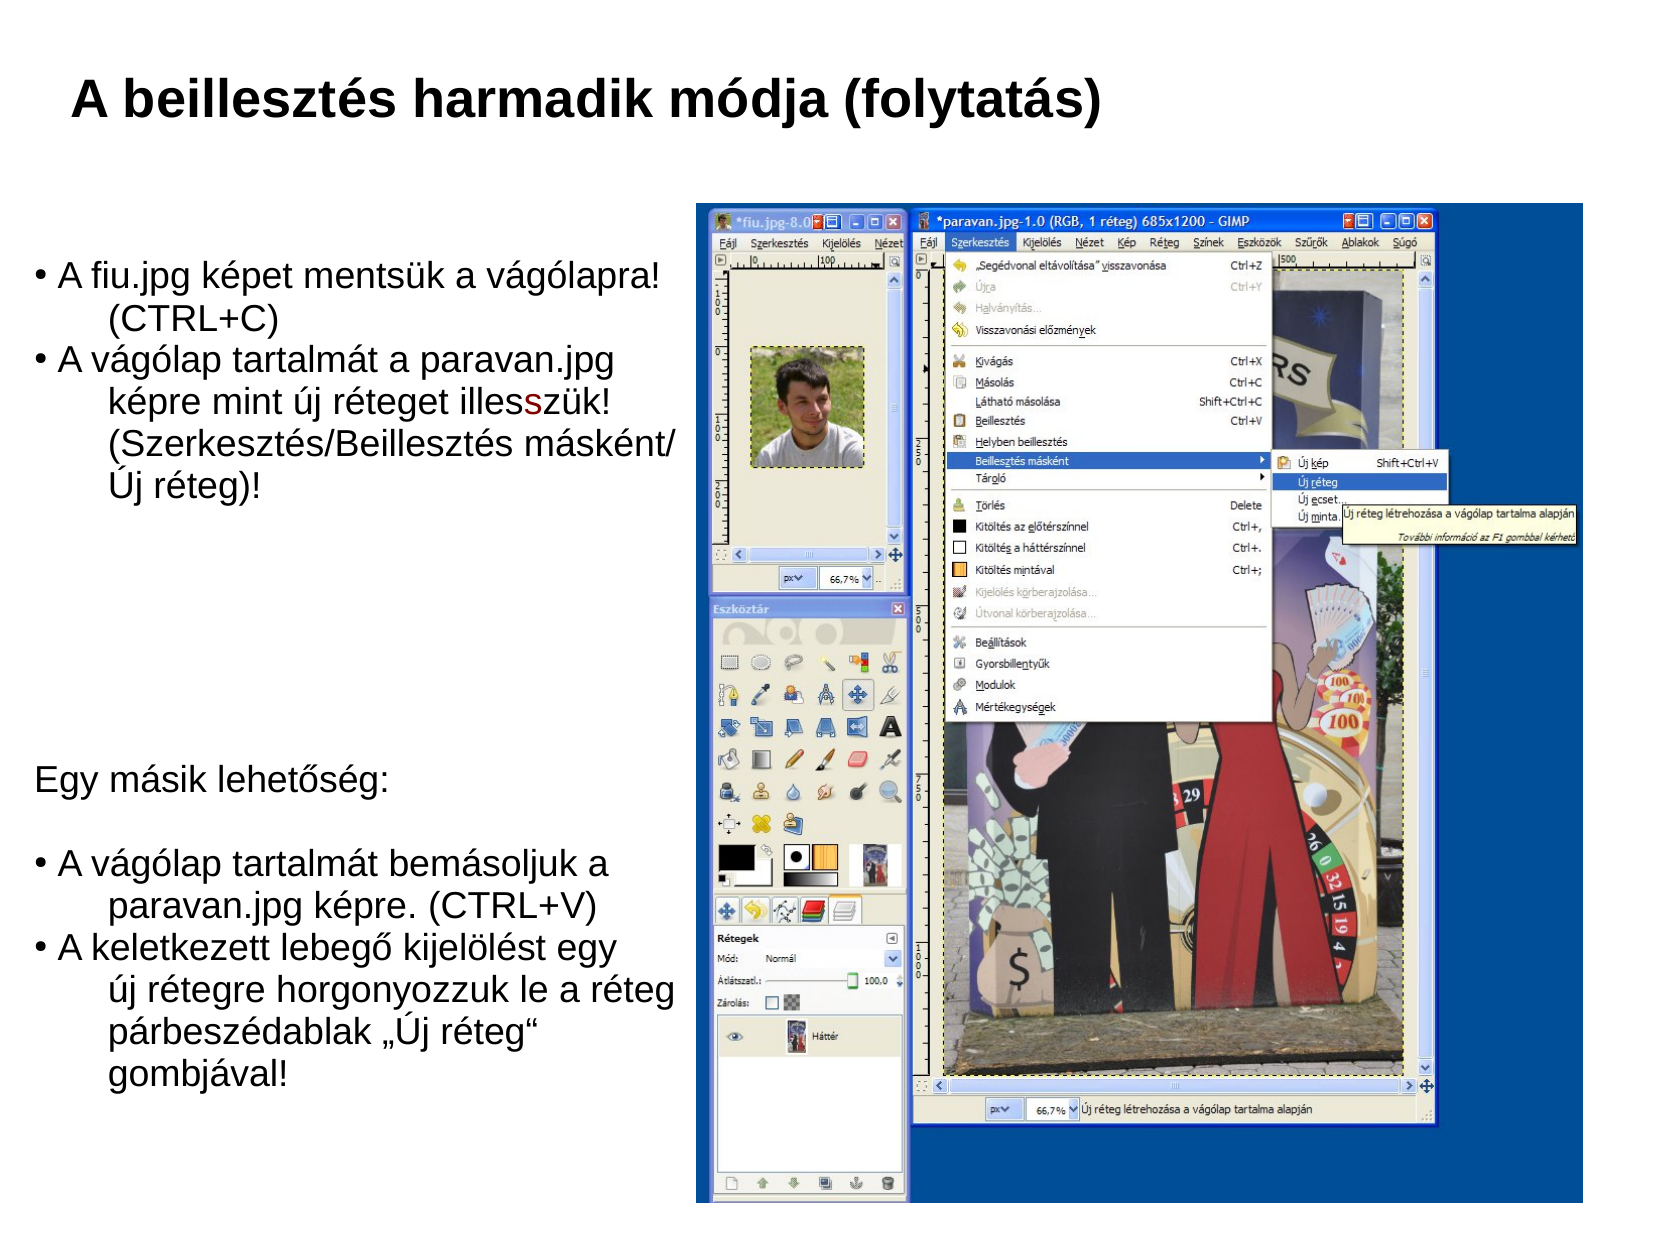

A beillesztés harmadik módja (folytatás)
 A fiu.jpg képet mentsük a vágólapra!
	(CTRL+C)
 A vágólap tartalmát a paravan.jpg
	képre mint új réteget illesszük!
	(Szerkesztés/Beillesztés másként/
	Új réteg)!
Egy másik lehetőség:
 A vágólap tartalmát bemásoljuk a
	paravan.jpg képre. (CTRL+V)
 A keletkezett lebegő kijelölést egy
	új rétegre horgonyozzuk le a réteg
	párbeszédablak „Új réteg“
	gombjával!